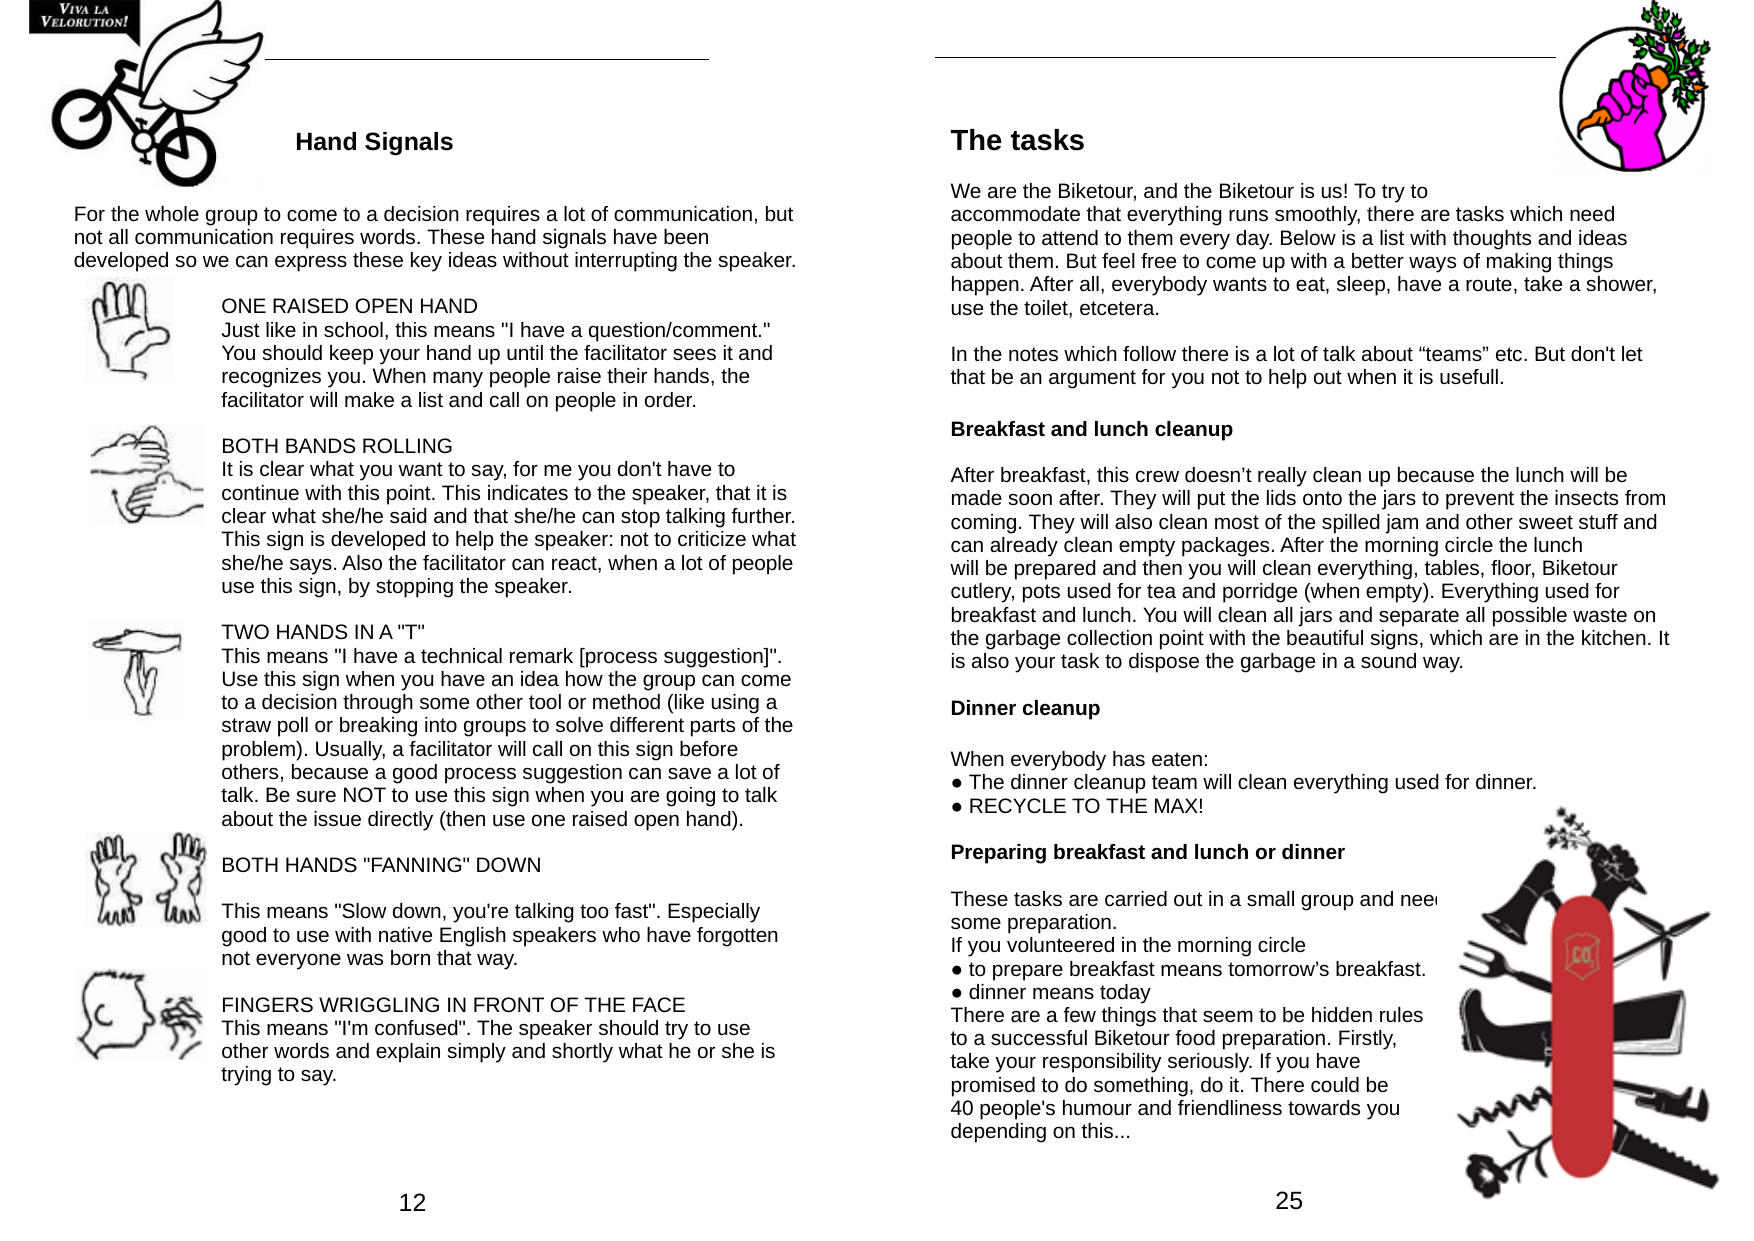

The tasks
We are the Biketour, and the Biketour is us! To try to
accommodate that everything runs smoothly, there are tasks which need people to attend to them every day. Below is a list with thoughts and ideas about them. But feel free to come up with a better ways of making things happen. After all, everybody wants to eat, sleep, have a route, take a shower, use the toilet, etcetera.
In the notes which follow there is a lot of talk about “teams” etc. But don't let that be an argument for you not to help out when it is usefull.
Breakfast and lunch cleanup
After breakfast, this crew doesn’t really clean up because the lunch will be made soon after. They will put the lids onto the jars to prevent the insects from coming. They will also clean most of the spilled jam and other sweet stuff and can already clean empty packages. After the morning circle the lunch
will be prepared and then you will clean everything, tables, floor, Biketour cutlery, pots used for tea and porridge (when empty). Everything used for breakfast and lunch. You will clean all jars and separate all possible waste on the garbage collection point with the beautiful signs, which are in the kitchen. It is also your task to dispose the garbage in a sound way.
Dinner cleanup
When everybody has eaten:
● The dinner cleanup team will clean everything used for dinner.
● RECYCLE TO THE MAX!
Preparing breakfast and lunch or dinner
These tasks are carried out in a small group and needs
some preparation.
If you volunteered in the morning circle
● to prepare breakfast means tomorrow’s breakfast.
● dinner means today
There are a few things that seem to be hidden rules
to a successful Biketour food preparation. Firstly,
take your responsibility seriously. If you have
promised to do something, do it. There could be
40 people's humour and friendliness towards you
depending on this...
			Hand Signals
For the whole group to come to a decision requires a lot of communication, but not all communication requires words. These hand signals have been developed so we can express these key ideas without interrupting the speaker.
		ONE RAISED OPEN HAND
		Just like in school, this means "I have a question/comment." 		You should keep your hand up until the facilitator sees it and 		recognizes you. When many people raise their hands, the 		facilitator will make a list and call on people in order.
		BOTH BANDS ROLLING
		It is clear what you want to say, for me you don't have to 		continue with this point. This indicates to the speaker, that it is 		clear what she/he said and that she/he can stop talking further. 		This sign is developed to help the speaker: not to criticize what 		she/he says. Also the facilitator can react, when a lot of people 		use this sign, by stopping the speaker.
		TWO HANDS IN A "T"
		This means "I have a technical remark [process suggestion]". 		Use this sign when you have an idea how the group can come 		to a decision through some other tool or method (like using a 		straw poll or breaking into groups to solve different parts of the 		problem). Usually, a facilitator will call on this sign before 		others, because a good process suggestion can save a lot of 		talk. Be sure NOT to use this sign when you are going to talk 		about the issue directly (then use one raised open hand).
		BOTH HANDS "FANNING" DOWN
		This means "Slow down, you're talking too fast". Especially 		good to use with native English speakers who have forgotten 		not everyone was born that way.
		FINGERS WRIGGLING IN FRONT OF THE FACE
		This means "I'm confused". The speaker should try to use 		other words and explain simply and shortly what he or she is 		trying to say.
25
12